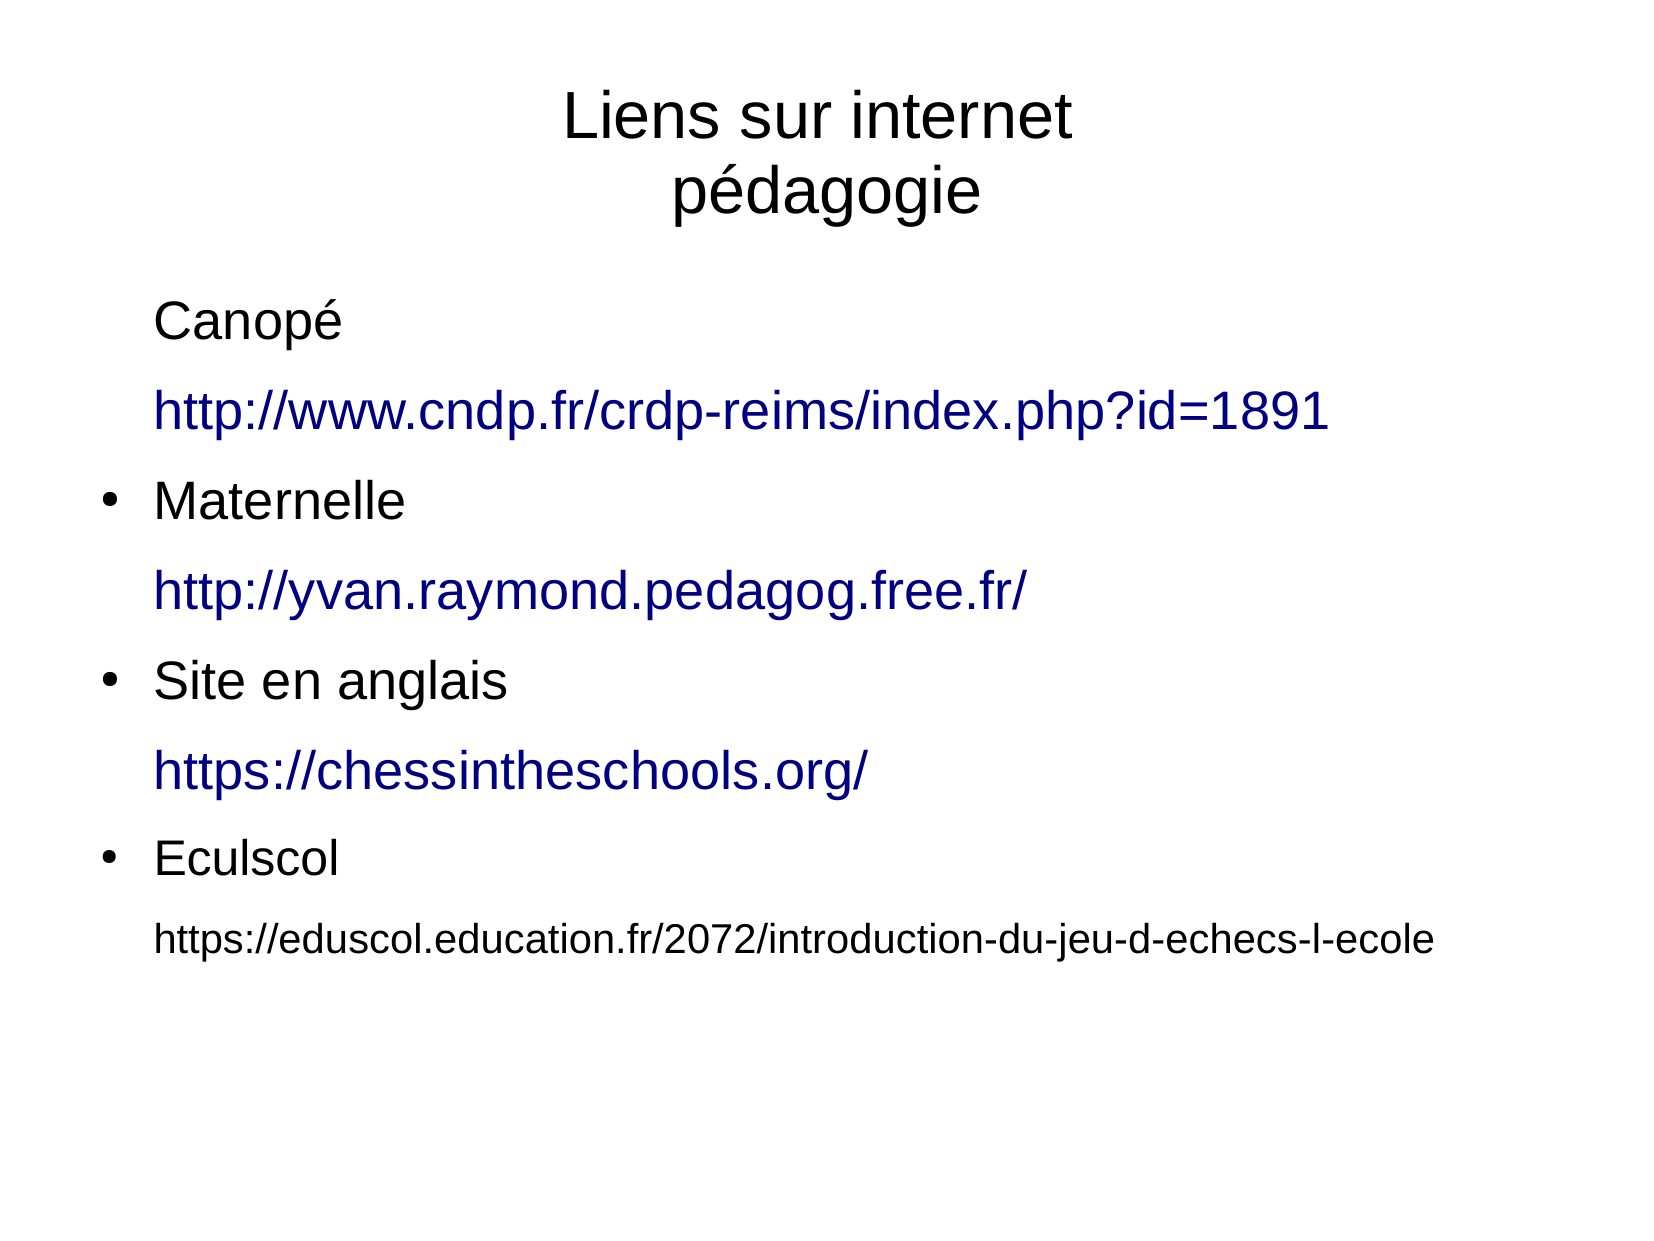

# Liens sur internet pédagogie
Canopé
http://www.cndp.fr/crdp-reims/index.php?id=1891
Maternelle
http://yvan.raymond.pedagog.free.fr/
Site en anglais
https://chessintheschools.org/
Eculscol
https://eduscol.education.fr/2072/introduction-du-jeu-d-echecs-l-ecole